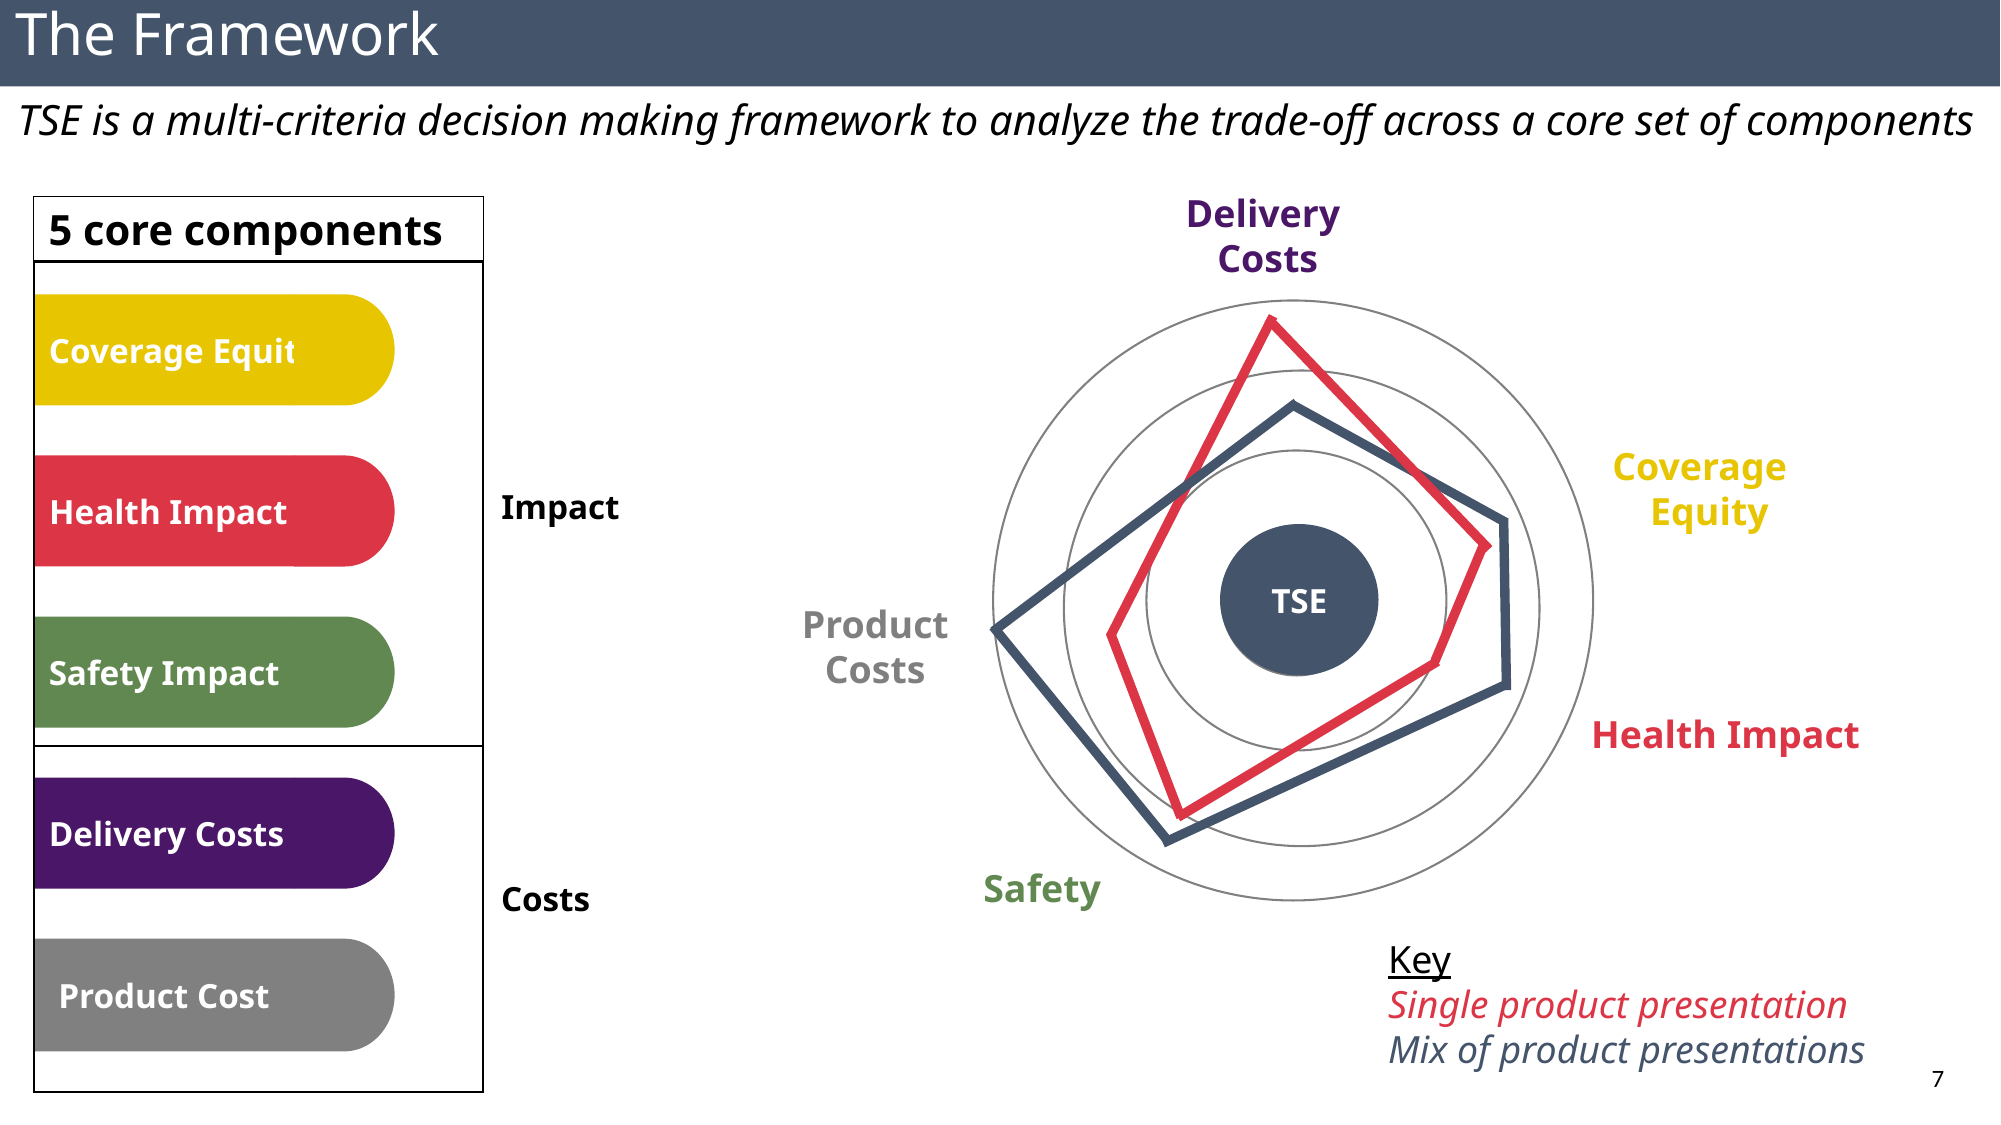

The Framework
TSE is a multi-criteria decision making framework to analyze the trade-off across a core set of components
Delivery
Costs
5 core components
Coverage Equity
Coverage
Equity
Impact
Health Impact
TSE
Product
Costs
Safety Impact
Health Impact
Delivery Costs
Costs
Safety
Key
Single product presentation
Mix of product presentations
Product Cost